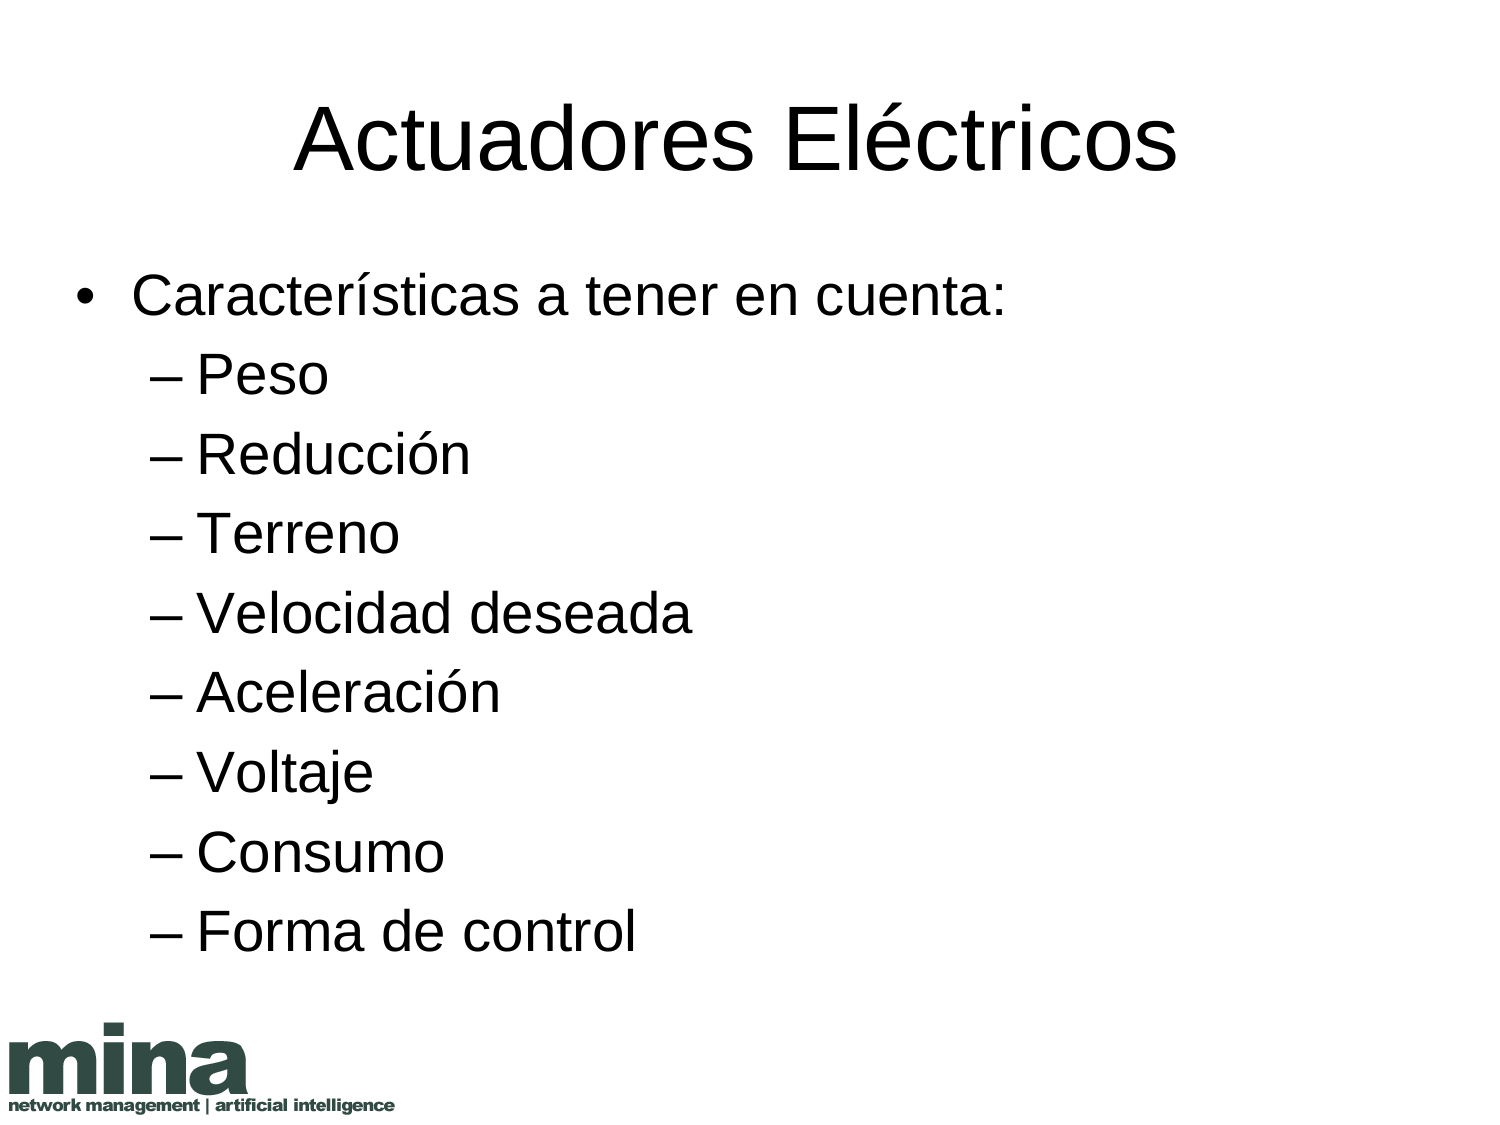

# Actuadores Eléctricos
Características a tener en cuenta:
Peso
Reducción
Terreno
Velocidad deseada
Aceleración
Voltaje
Consumo
Forma de control